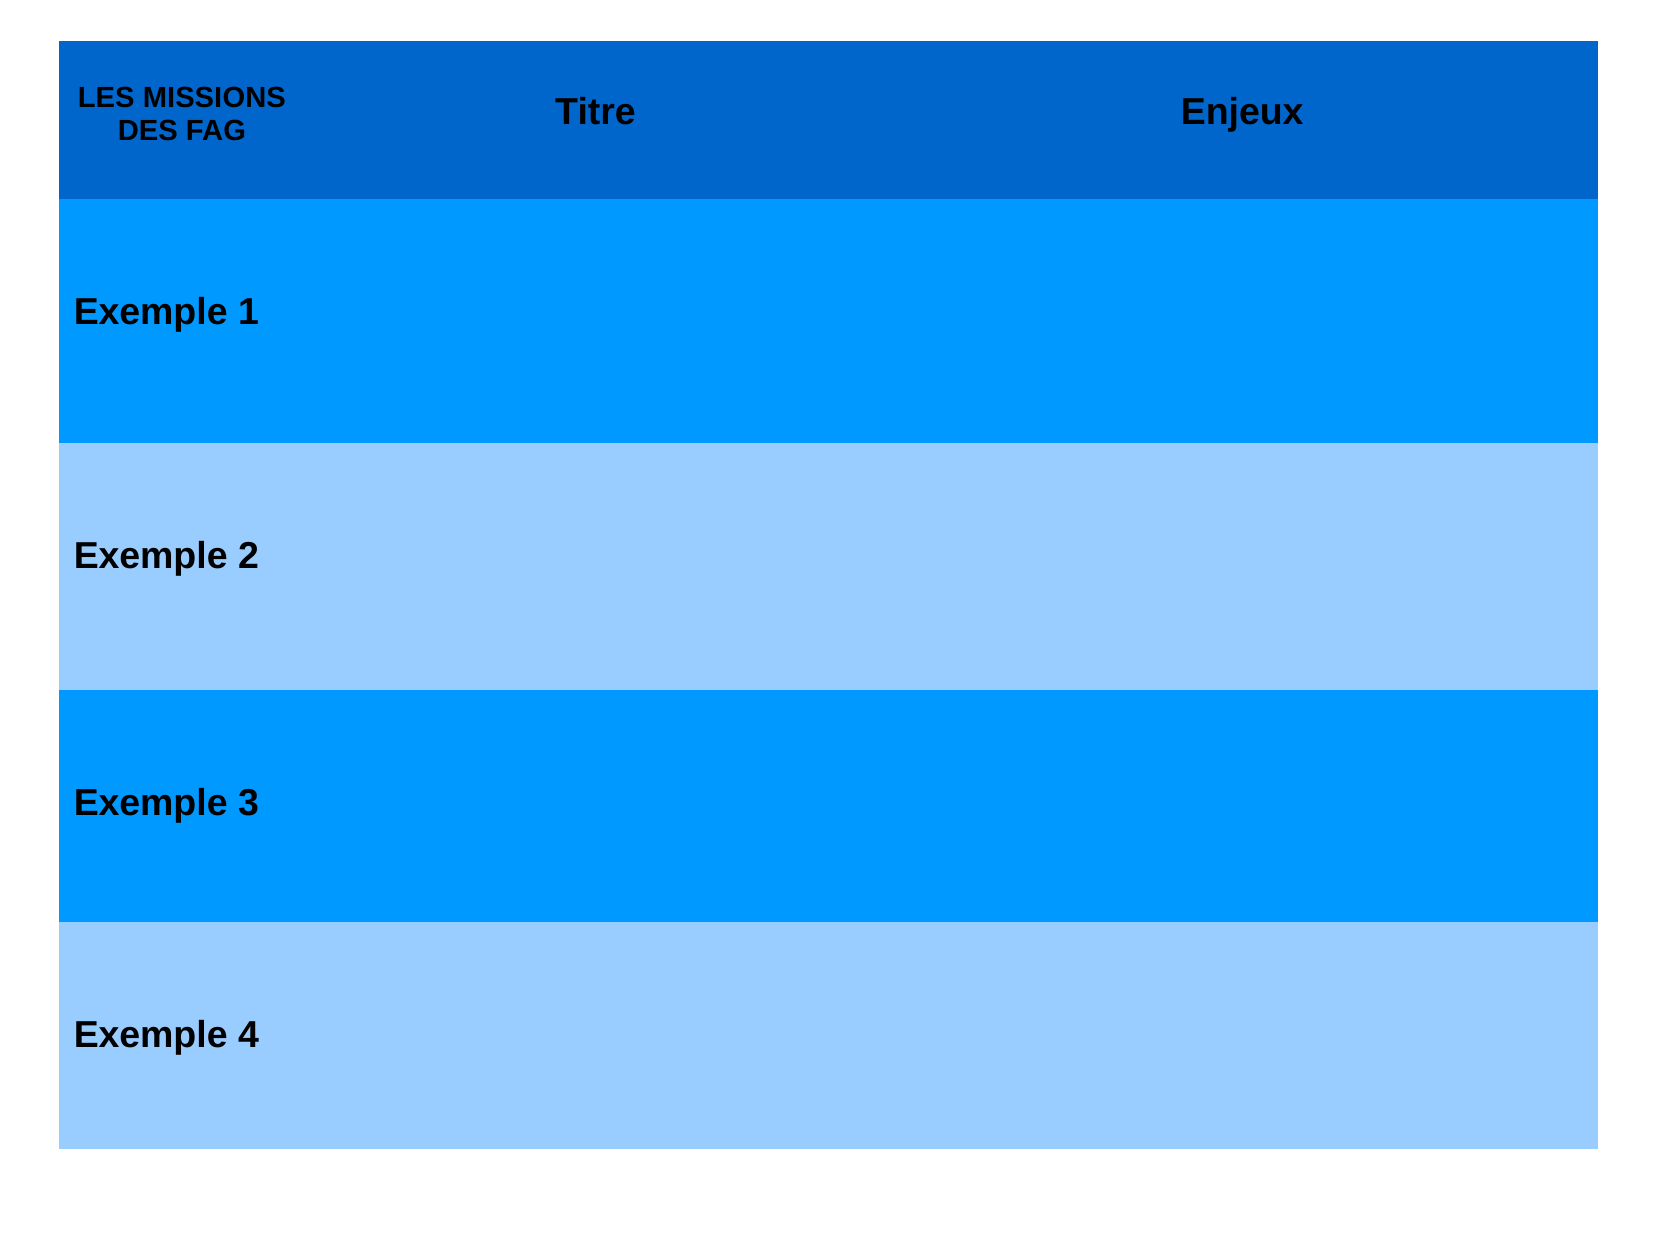

| LES MISSIONS DES FAG | Titre | Enjeux |
| --- | --- | --- |
| Exemple 1 | | |
| Exemple 2 | | |
| Exemple 3 | | |
| Exemple 4 | | |
#